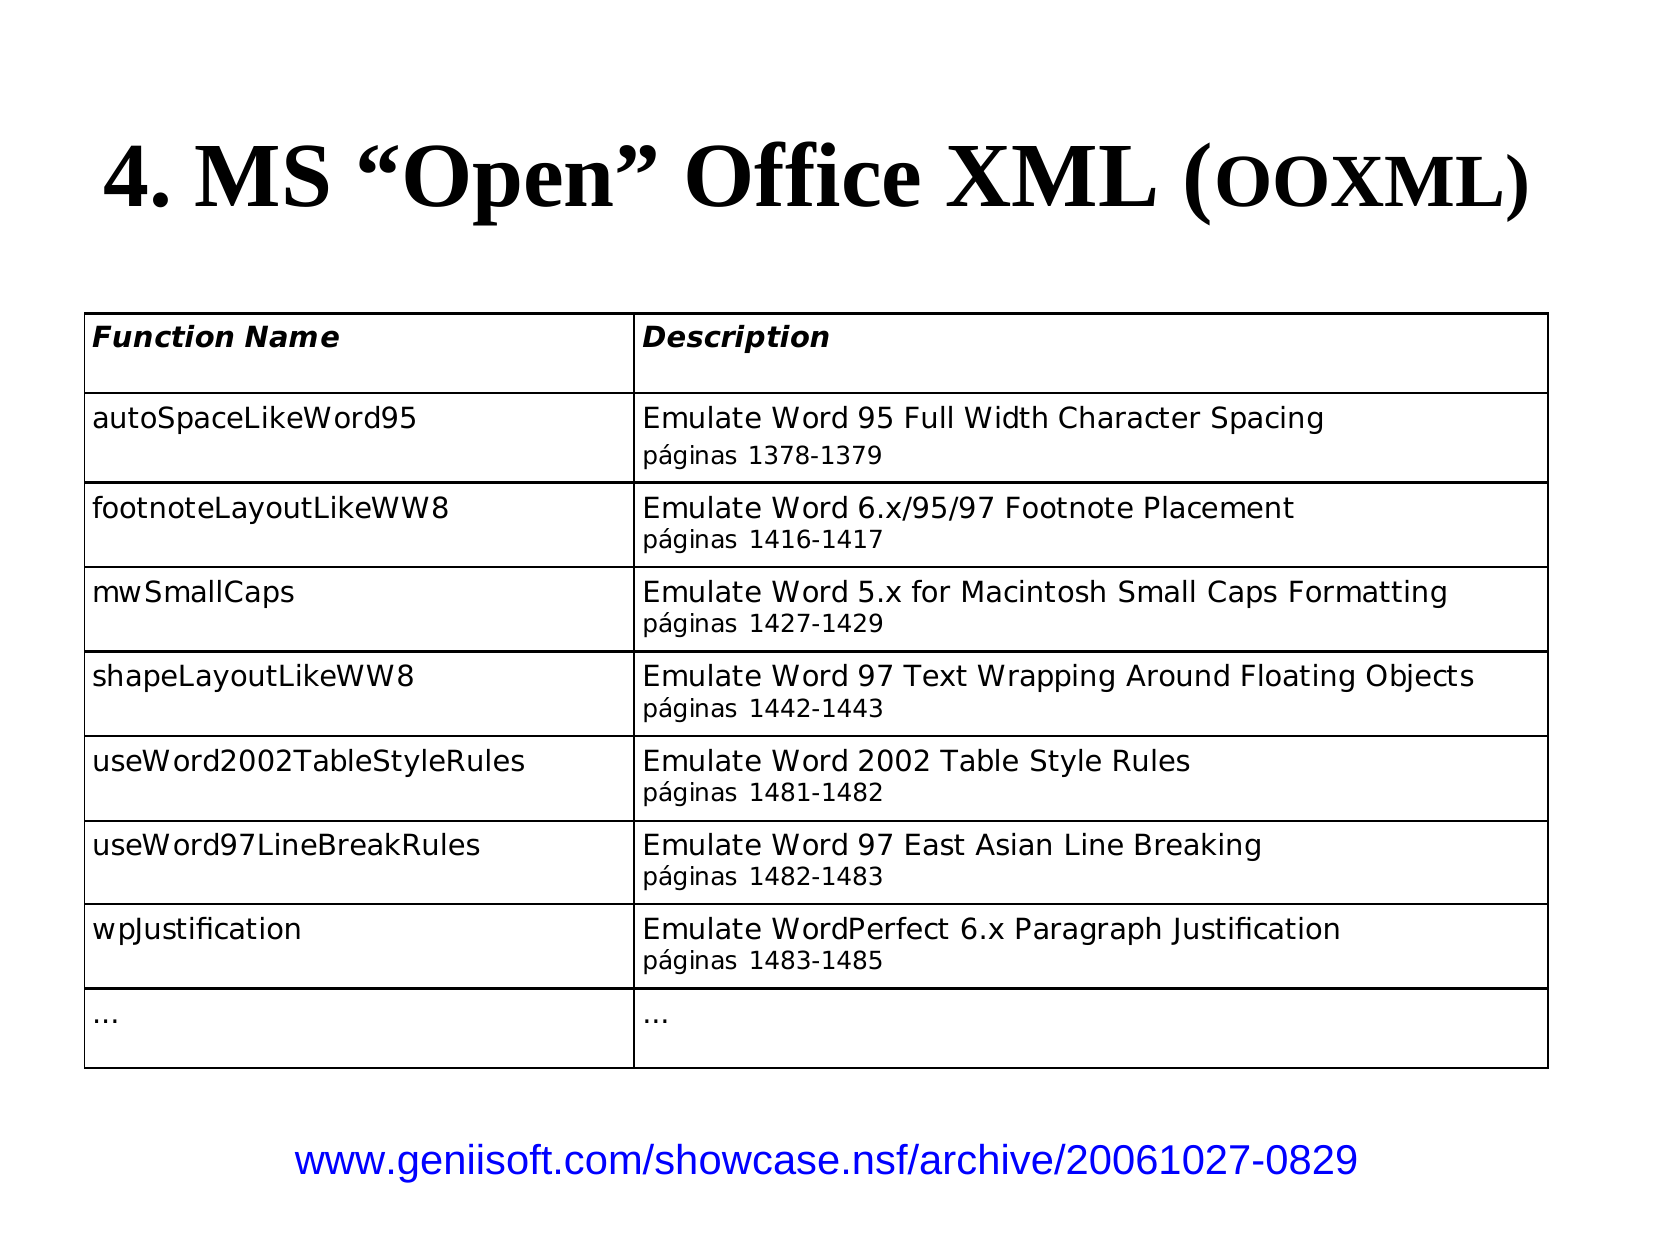

# 4. MS “Open” Office XML (OOXML)
www.geniisoft.com/showcase.nsf/archive/20061027-0829